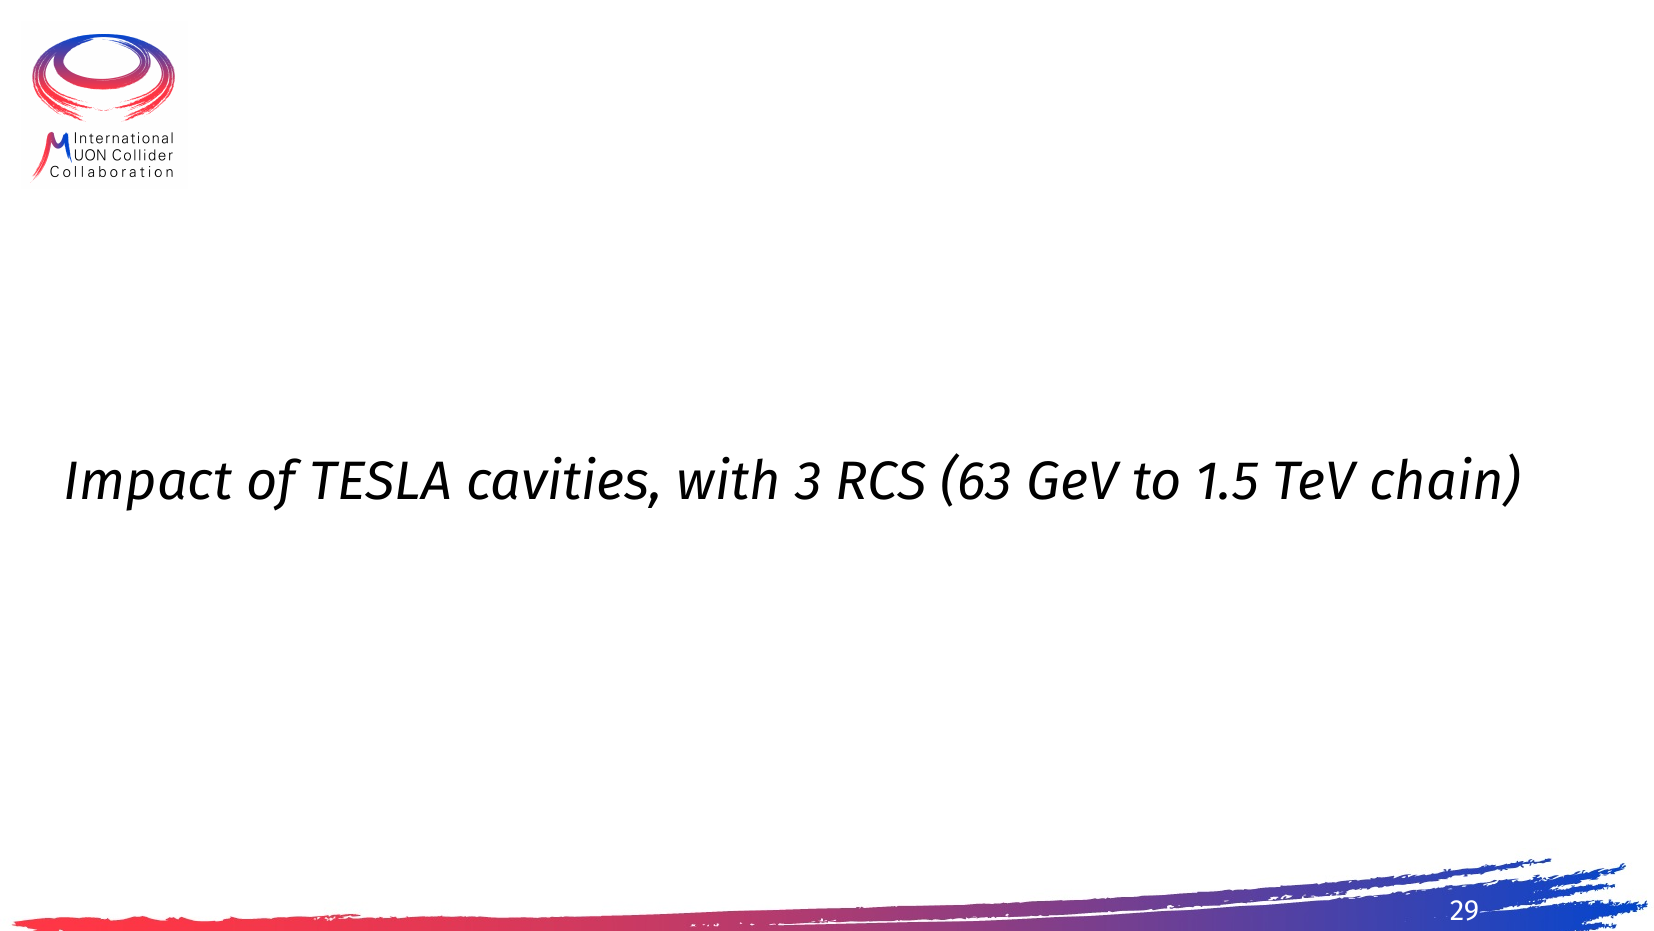

Impact of TESLA cavities, with 3 RCS (63 GeV to 1.5 TeV chain)
29